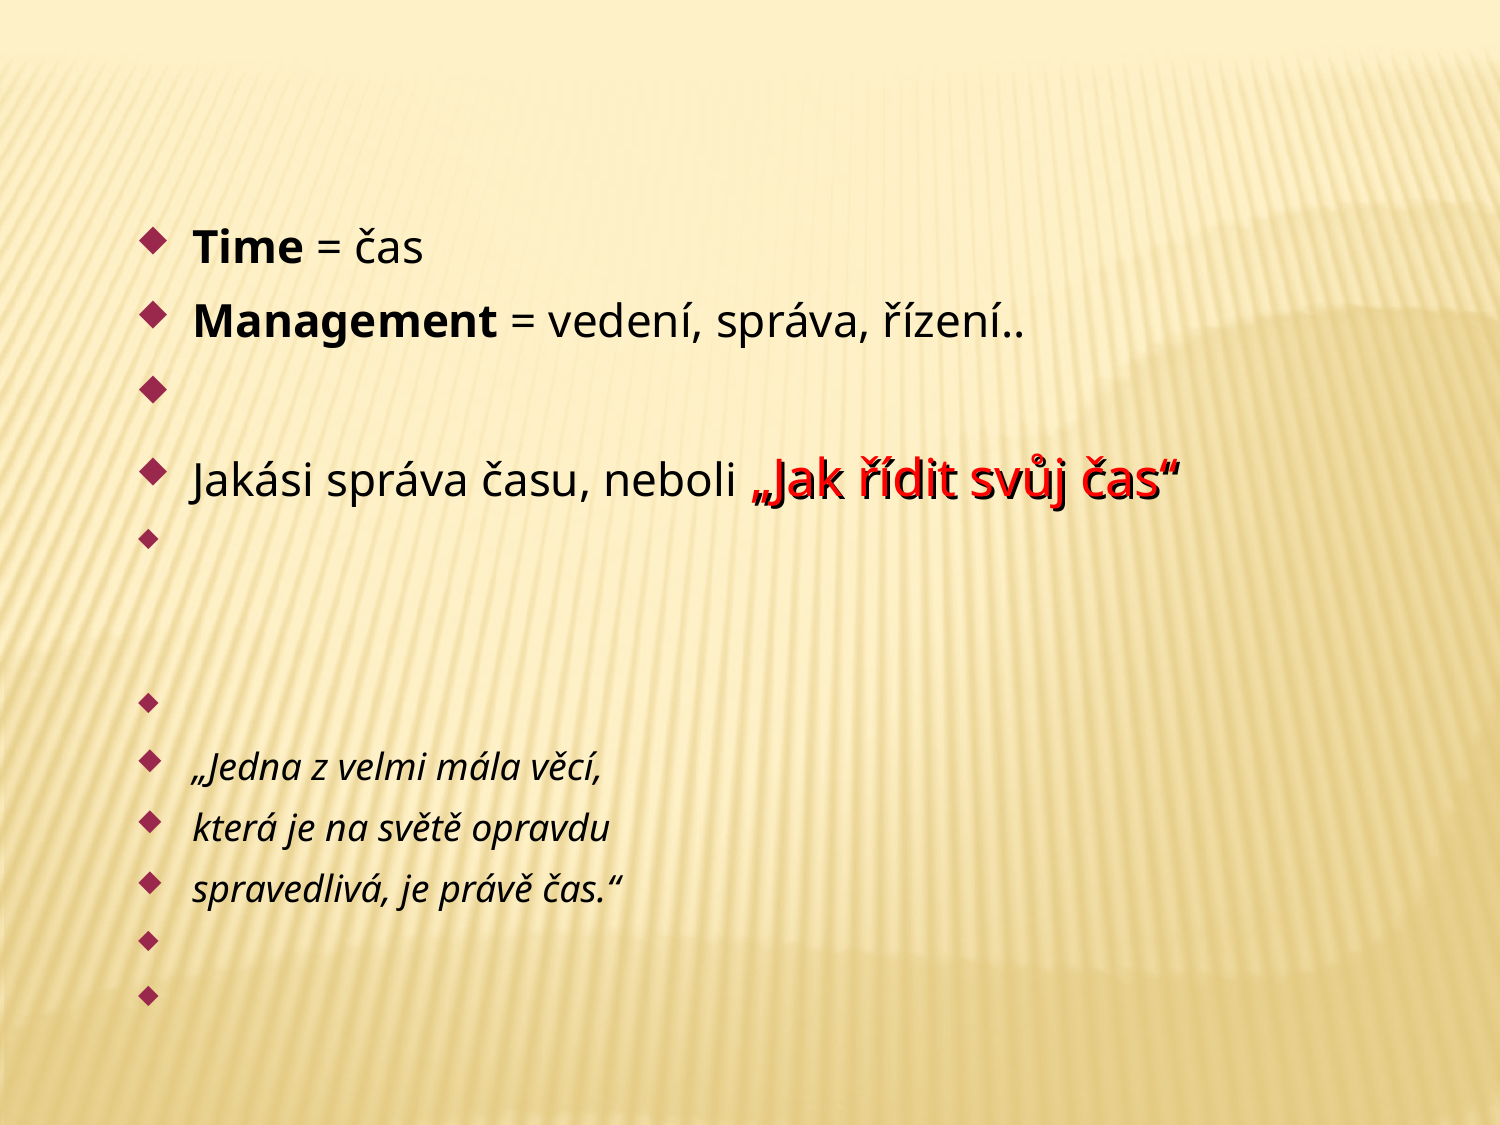

# Time = čas
Management = vedení, správa, řízení..
Jakási správa času, neboli „Jak řídit svůj čas“
„Jedna z velmi mála věcí,
která je na světě opravdu
spravedlivá, je právě čas.“